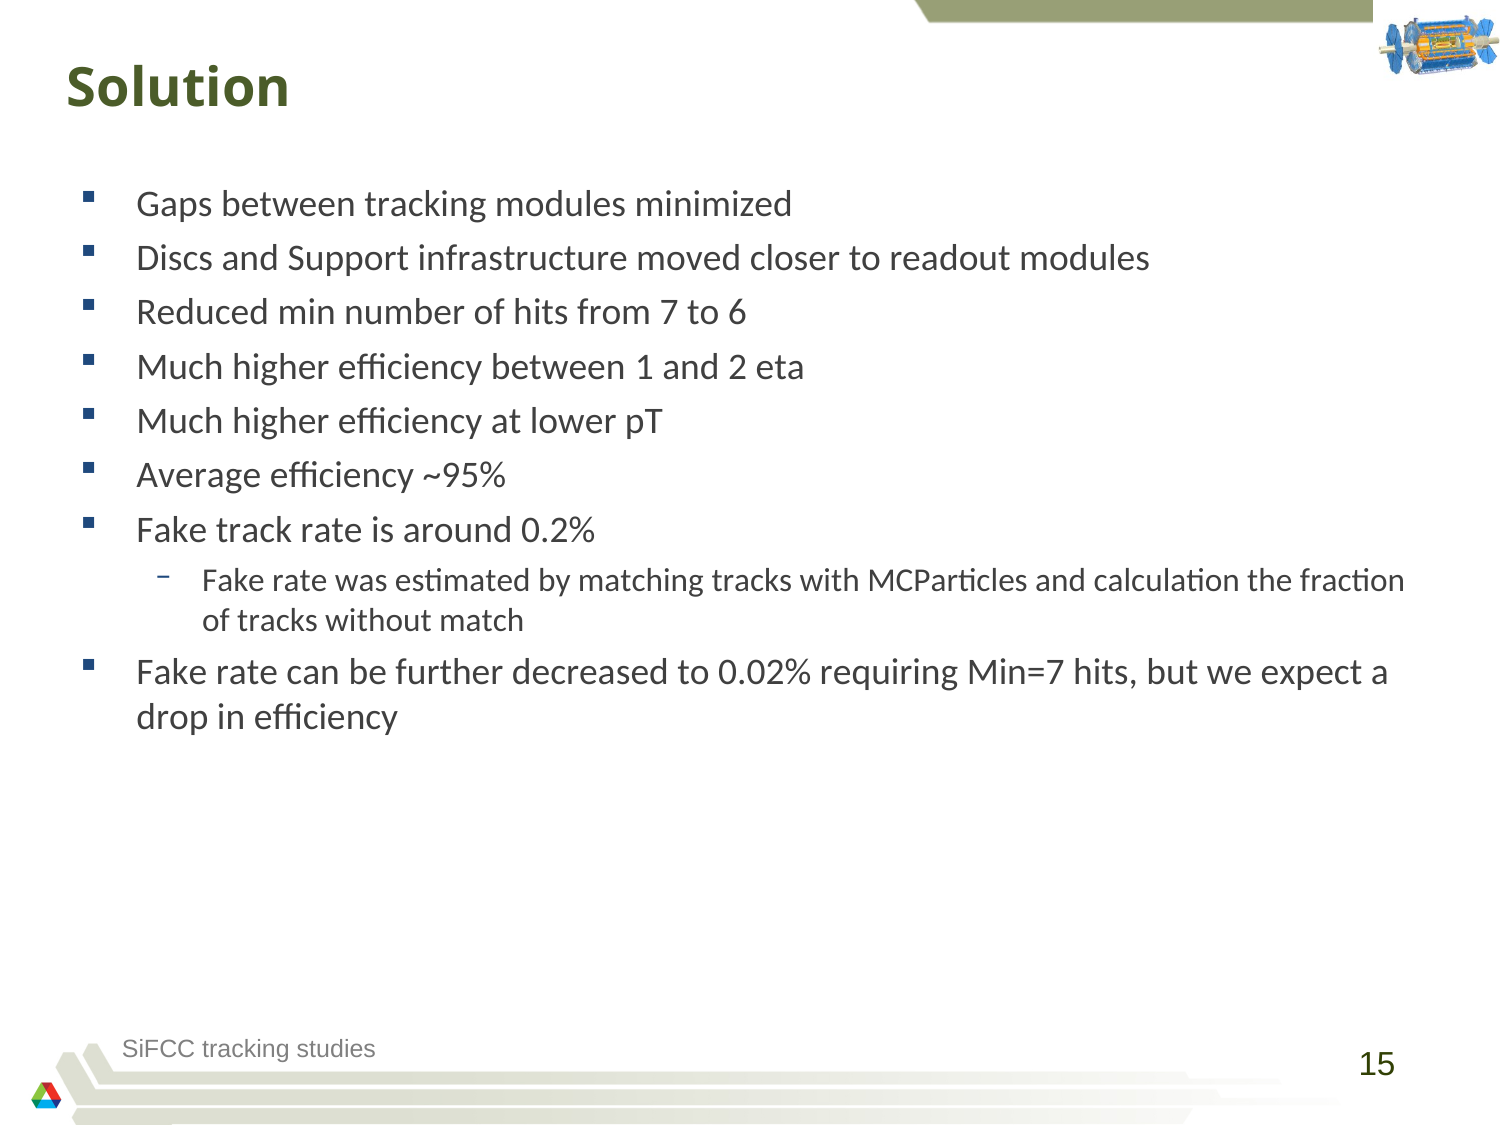

# Solution
Gaps between tracking modules minimized
Discs and Support infrastructure moved closer to readout modules
Reduced min number of hits from 7 to 6
Much higher efficiency between 1 and 2 eta
Much higher efficiency at lower pT
Average efficiency ~95%
Fake track rate is around 0.2%
Fake rate was estimated by matching tracks with MCParticles and calculation the fraction of tracks without match
Fake rate can be further decreased to 0.02% requiring Min=7 hits, but we expect a drop in efficiency